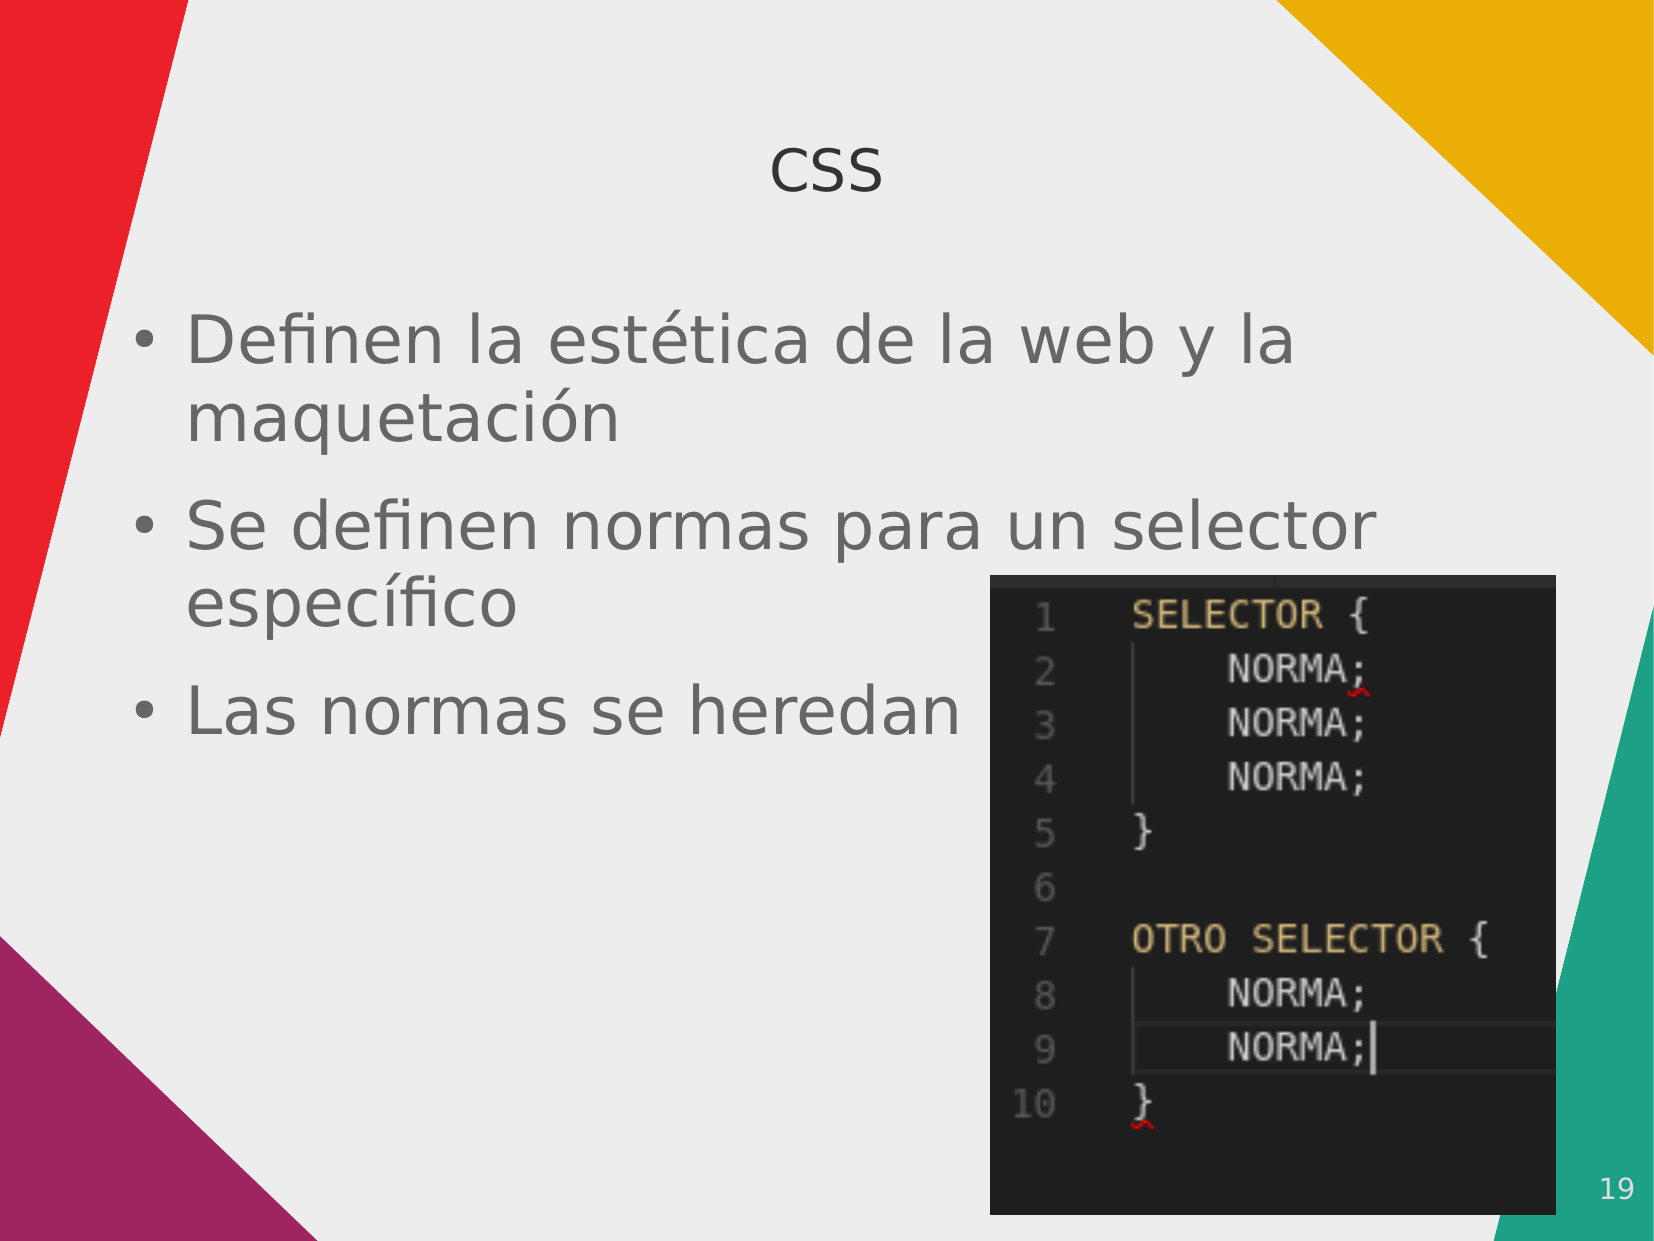

# CSS
Definen la estética de la web y la maquetación
Se definen normas para un selector específico
Las normas se heredan
19